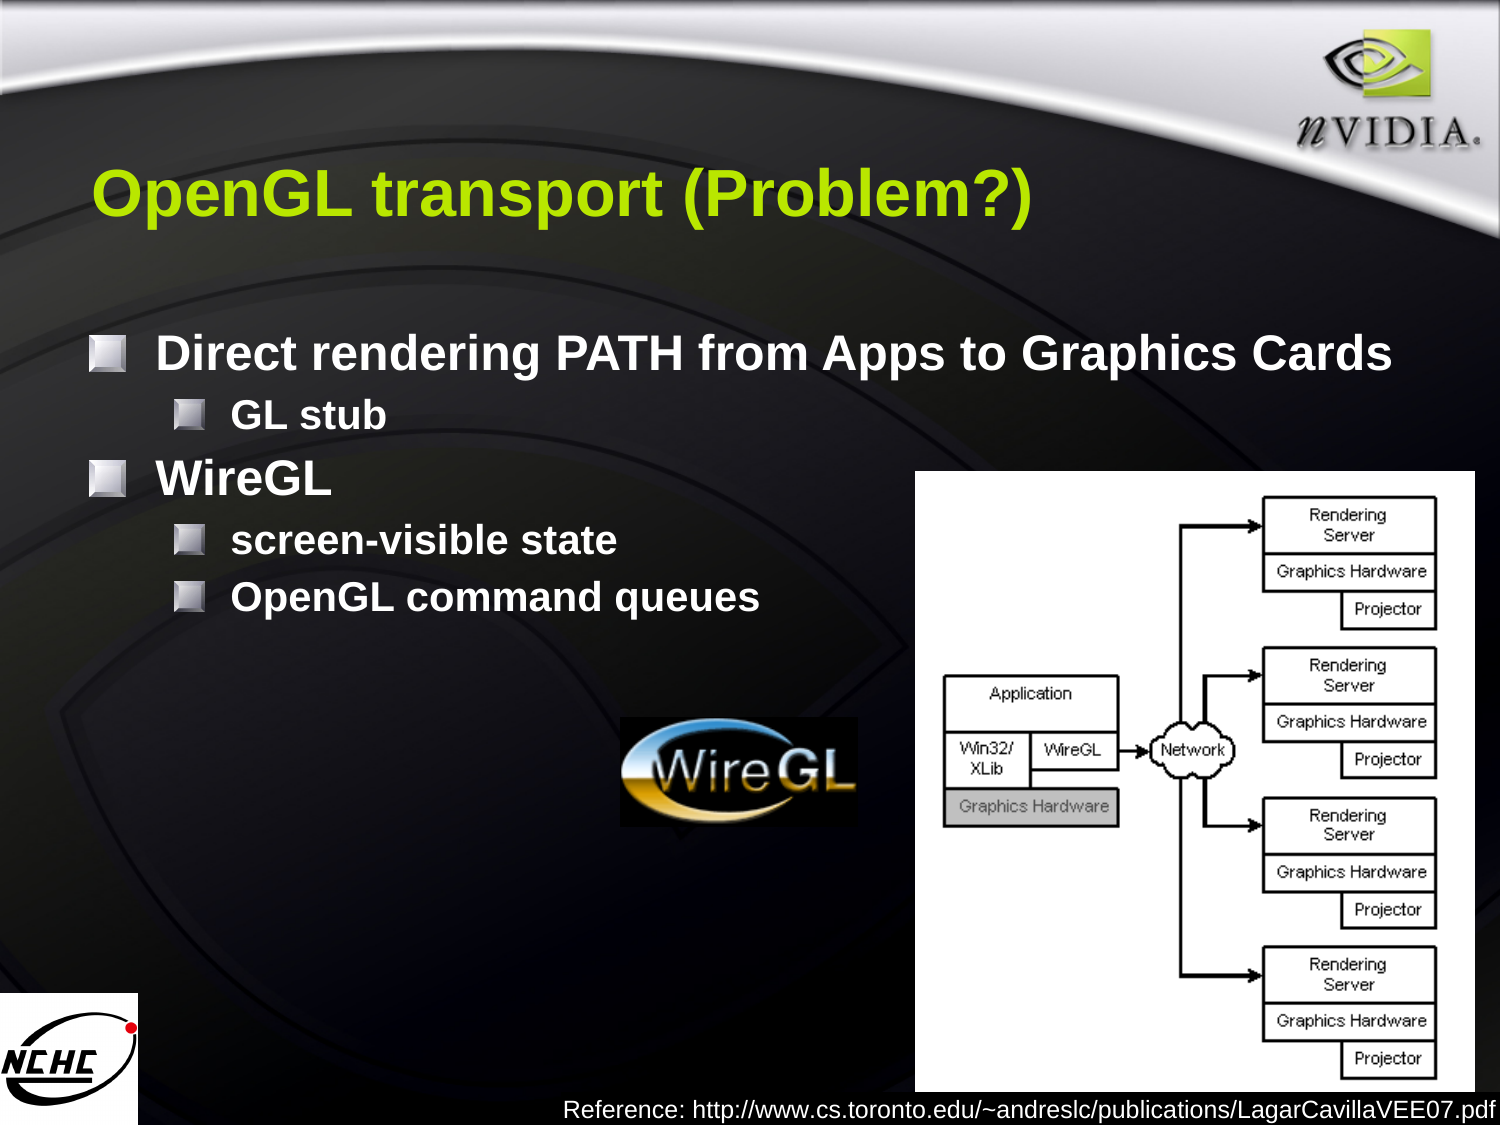

# OpenGL transport (Problem?)
Direct rendering PATH from Apps to Graphics Cards
GL stub
WireGL
screen-visible state
OpenGL command queues
Reference: http://www.cs.toronto.edu/~andreslc/publications/LagarCavillaVEE07.pdf